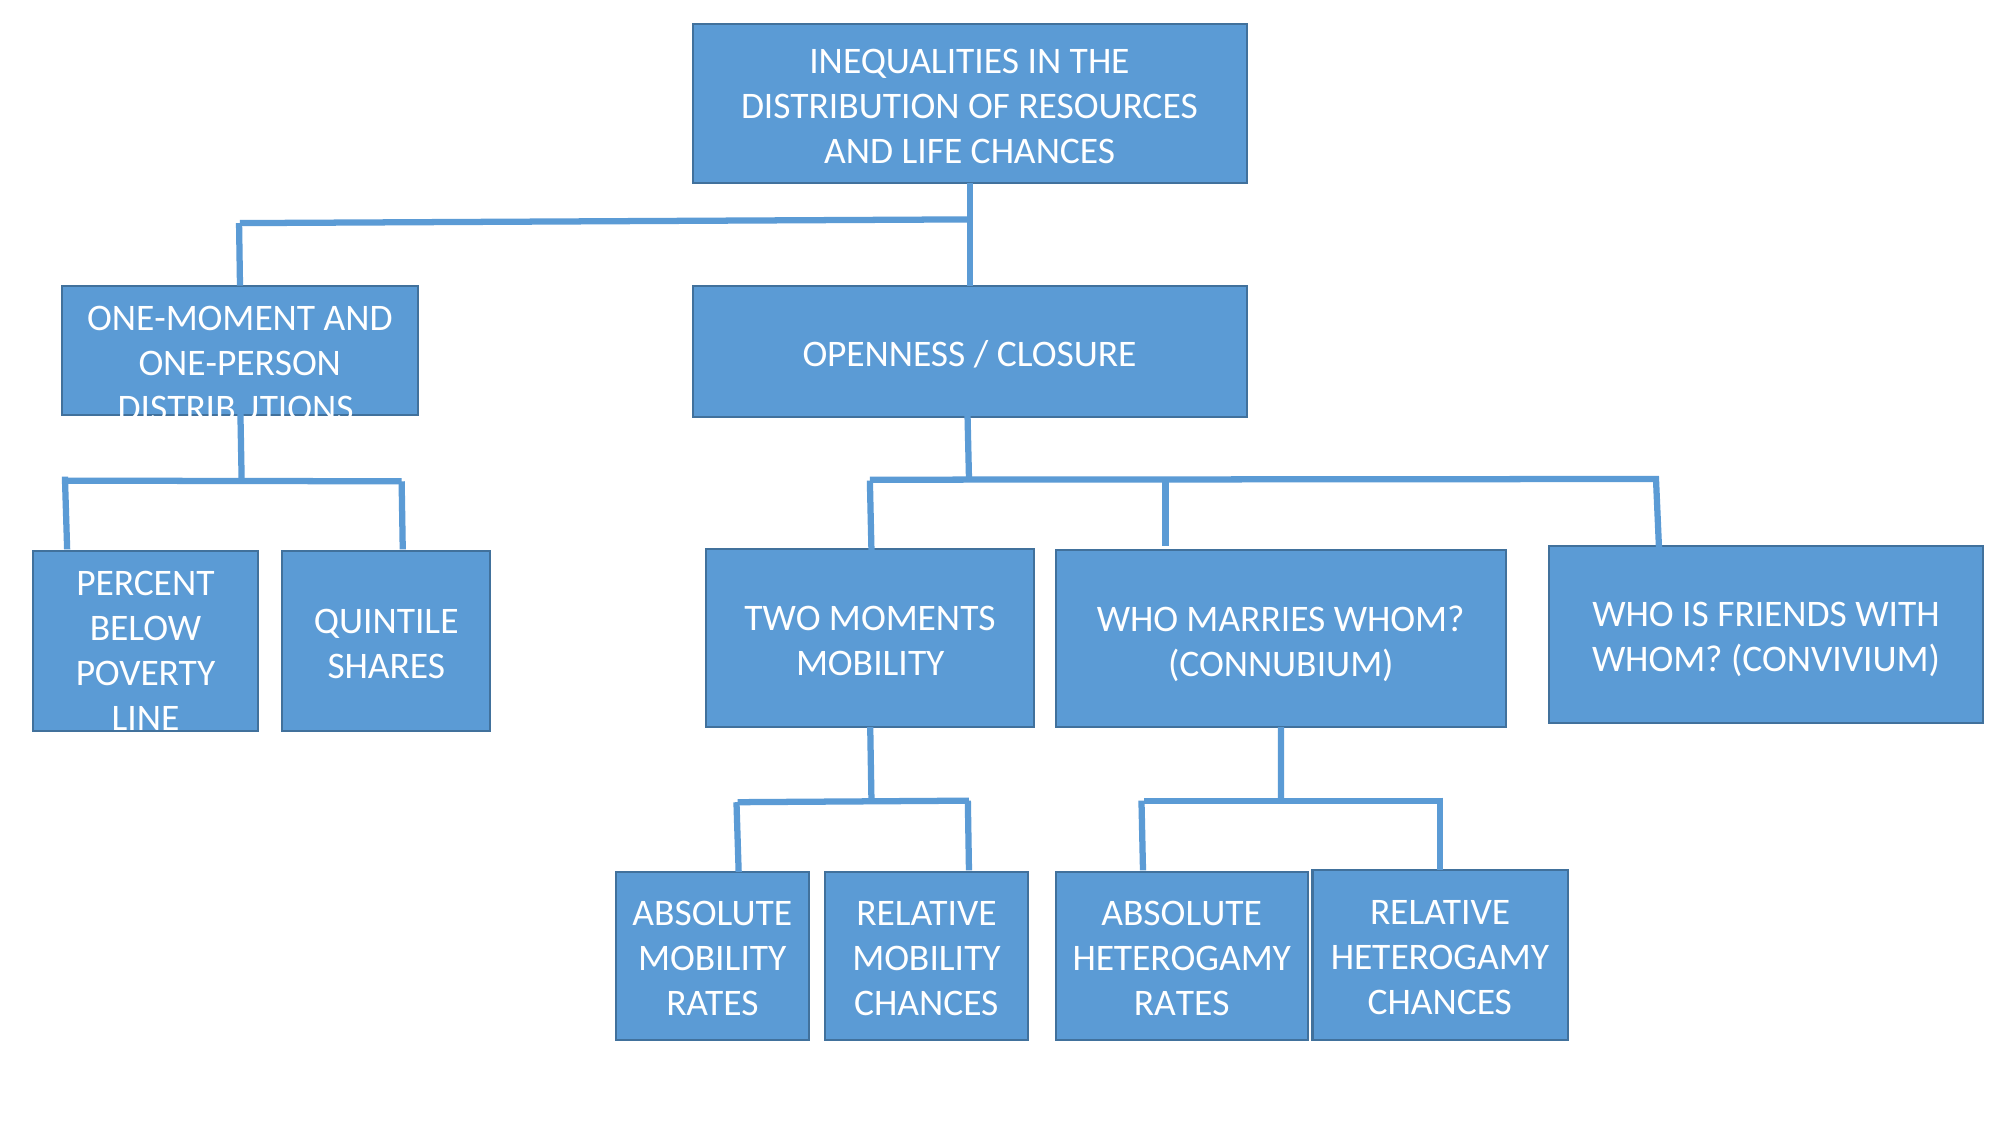

INEQUALITIES IN THE DISTRIBUTION OF RESOURCES AND LIFE CHANCES
ONE-MOMENT AND ONE-PERSON DISTRIBUTIONS
OPENNESS / CLOSURE
WHO IS FRIENDS WITH WHOM? (CONVIVIUM)
TWO MOMENTS MOBILITY
WHO MARRIES WHOM? (CONNUBIUM)
PERCENT BELOW POVERTY LINE
QUINTILE SHARES
RELATIVE HETEROGAMY CHANCES
ABSOLUTE MOBILITY RATES
RELATIVE MOBILITY CHANCES
ABSOLUTE HETEROGAMY RATES